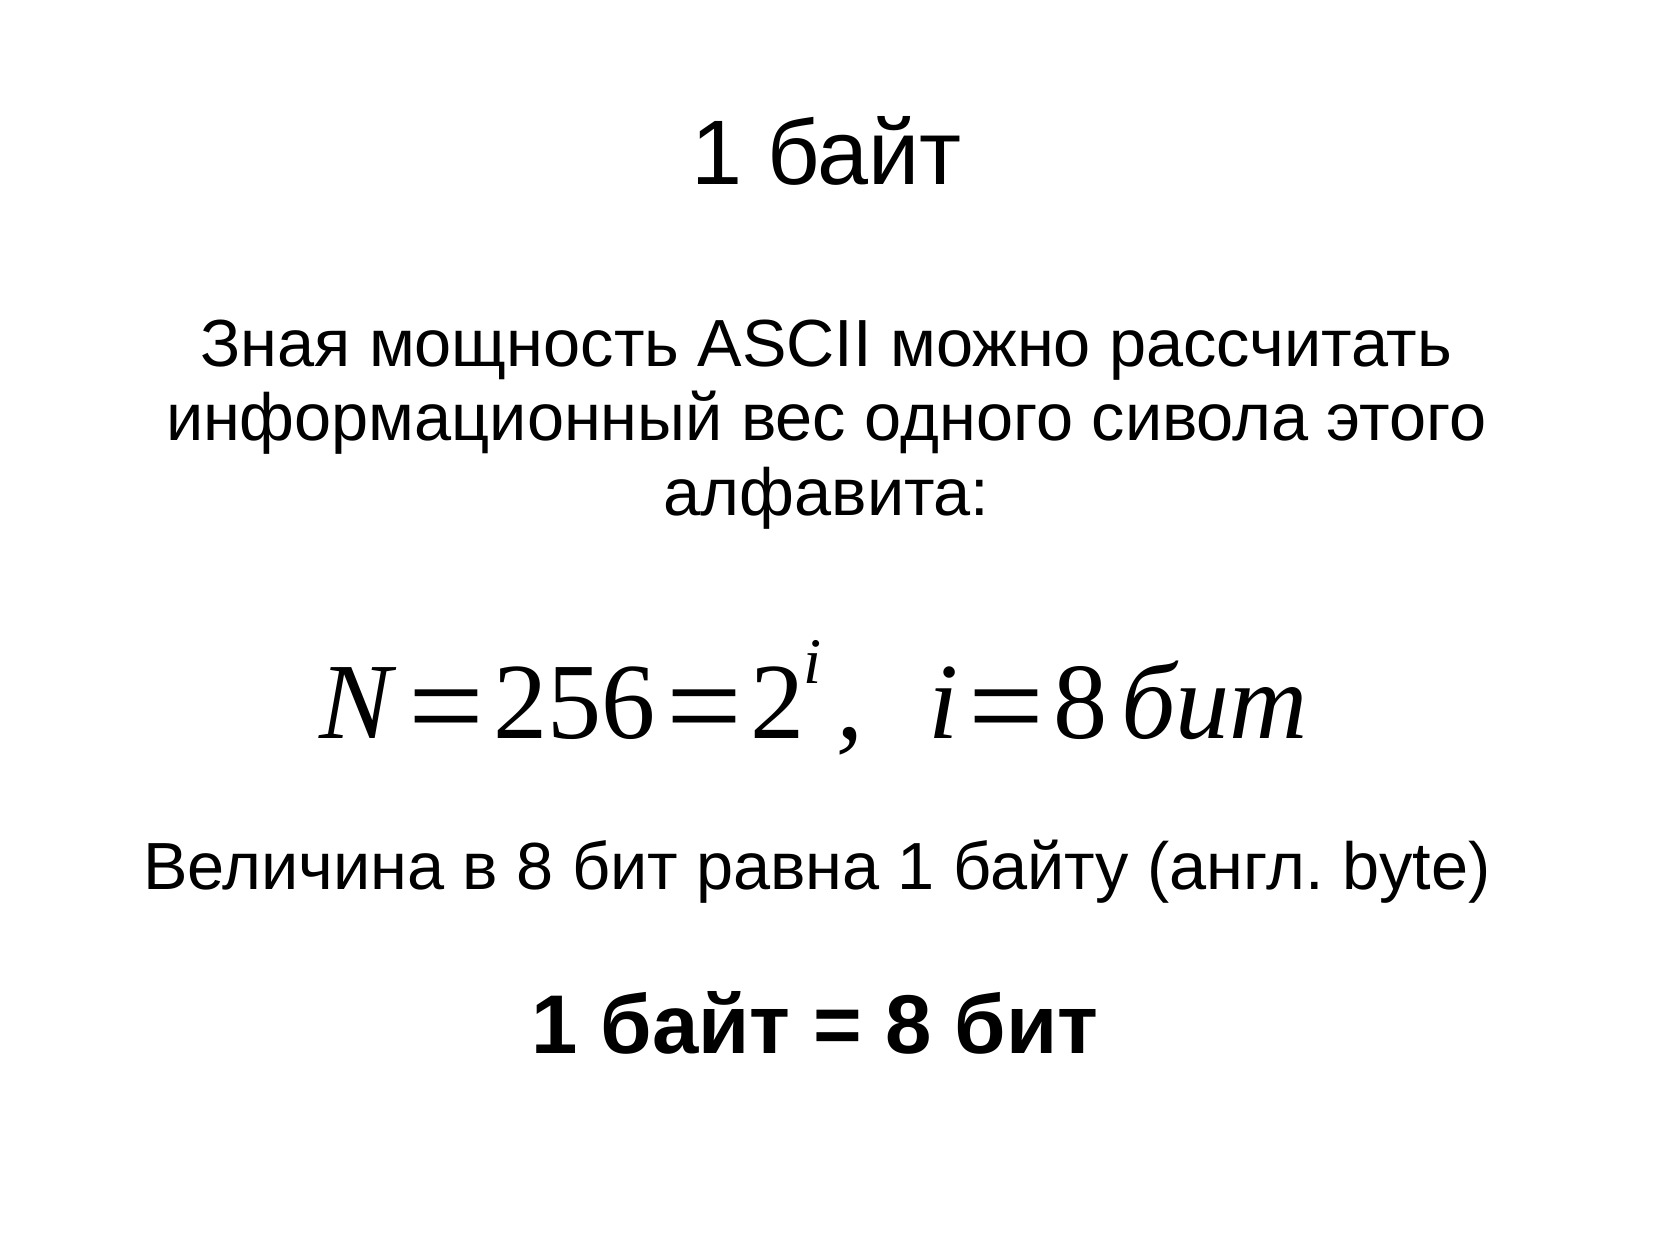

# 1 байт
Зная мощность ASCII можно рассчитать информационный вес одного сивола этого алфавита:
Величина в 8 бит равна 1 байту (англ. byte)
1 байт = 8 бит